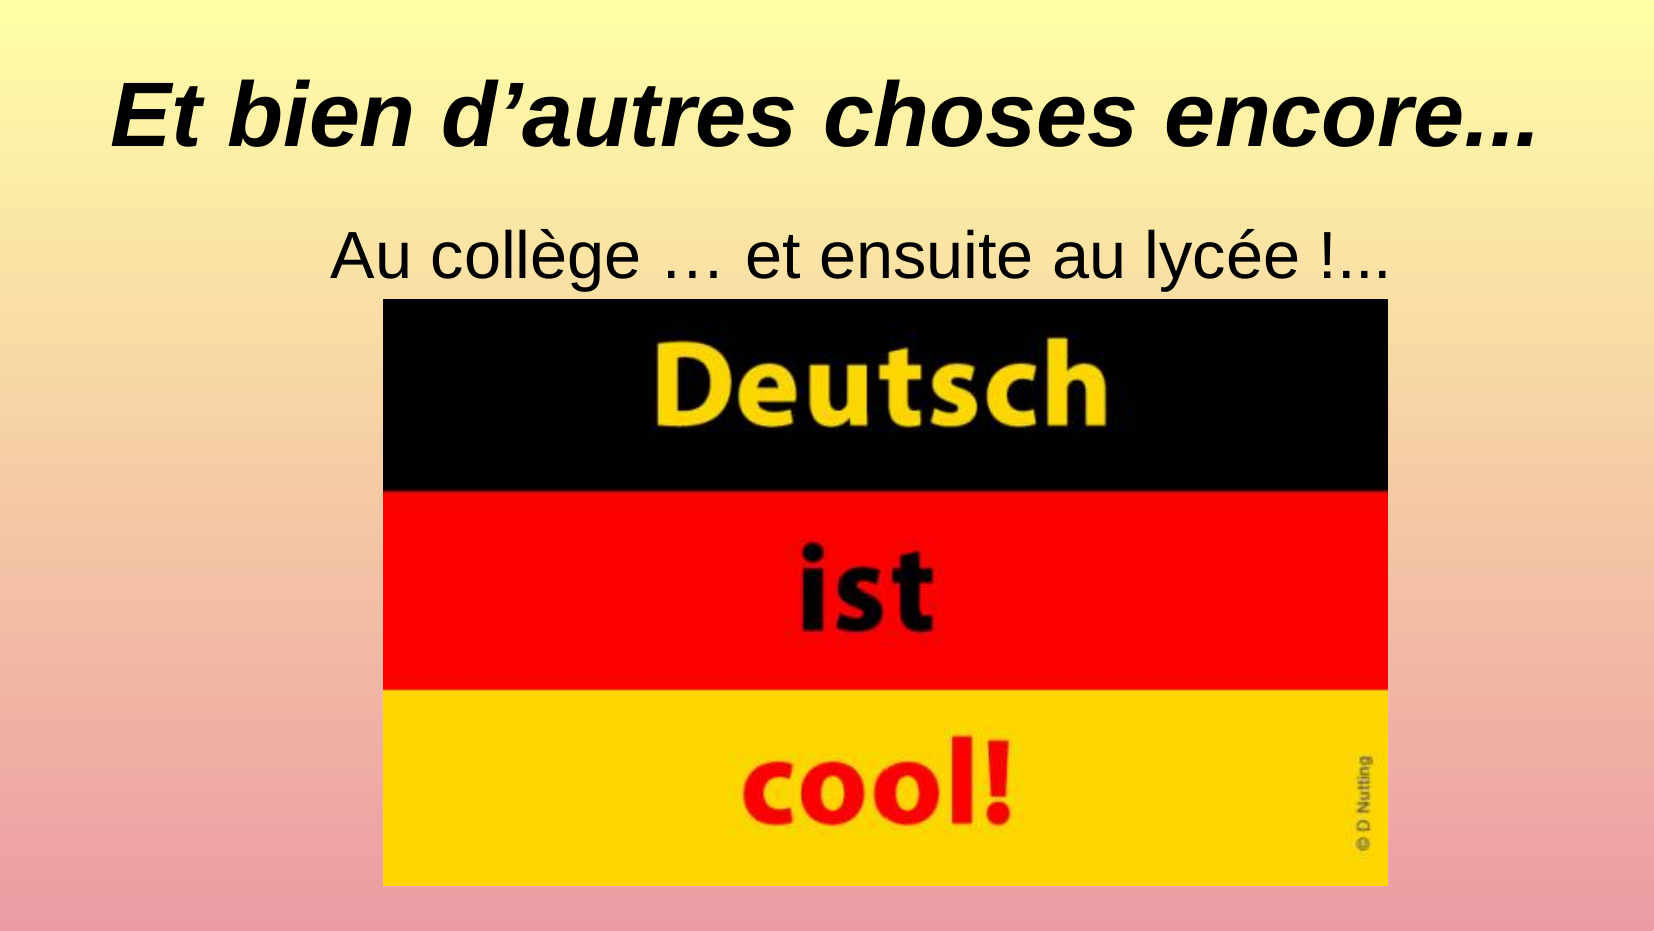

# Et bien d’autres choses encore...
Au collège … et ensuite au lycée !...